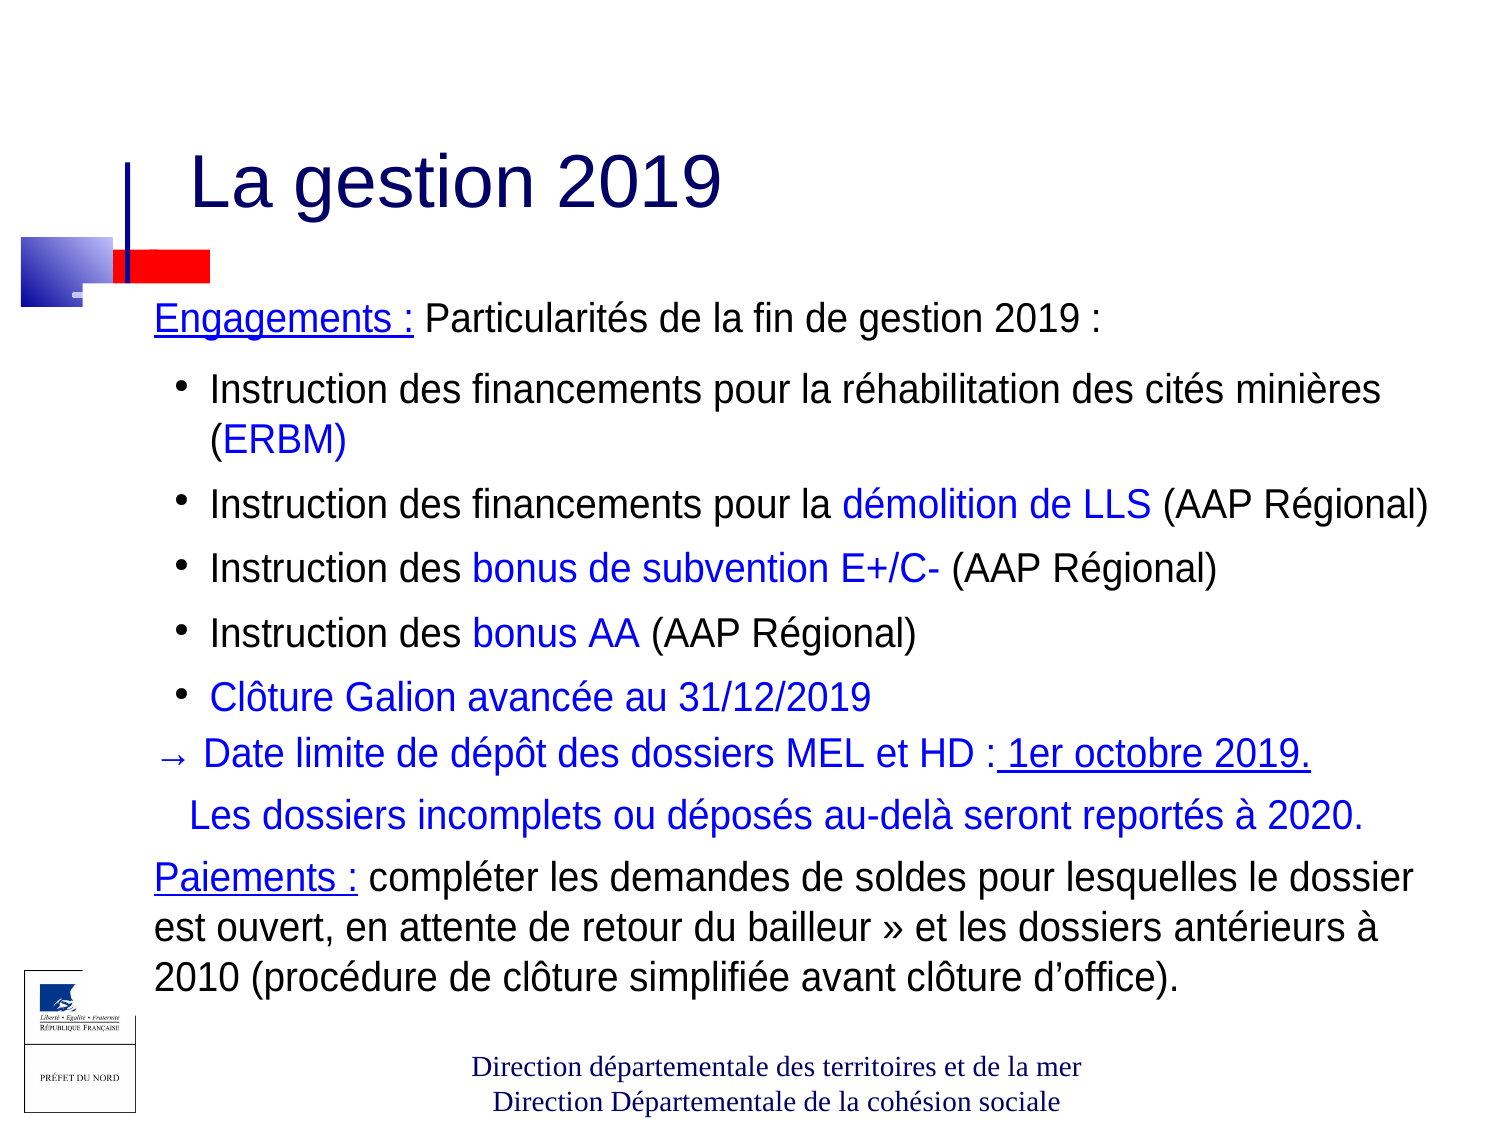

# La gestion 2019
Engagements : Particularités de la fin de gestion 2019 :
Instruction des financements pour la réhabilitation des cités minières (ERBM)
Instruction des financements pour la démolition de LLS (AAP Régional)
Instruction des bonus de subvention E+/C- (AAP Régional)
Instruction des bonus AA (AAP Régional)
Clôture Galion avancée au 31/12/2019
→ Date limite de dépôt des dossiers MEL et HD : 1er octobre 2019.
Les dossiers incomplets ou déposés au-delà seront reportés à 2020.
Paiements : compléter les demandes de soldes pour lesquelles le dossier est ouvert, en attente de retour du bailleur » et les dossiers antérieurs à 2010 (procédure de clôture simplifiée avant clôture d’office).